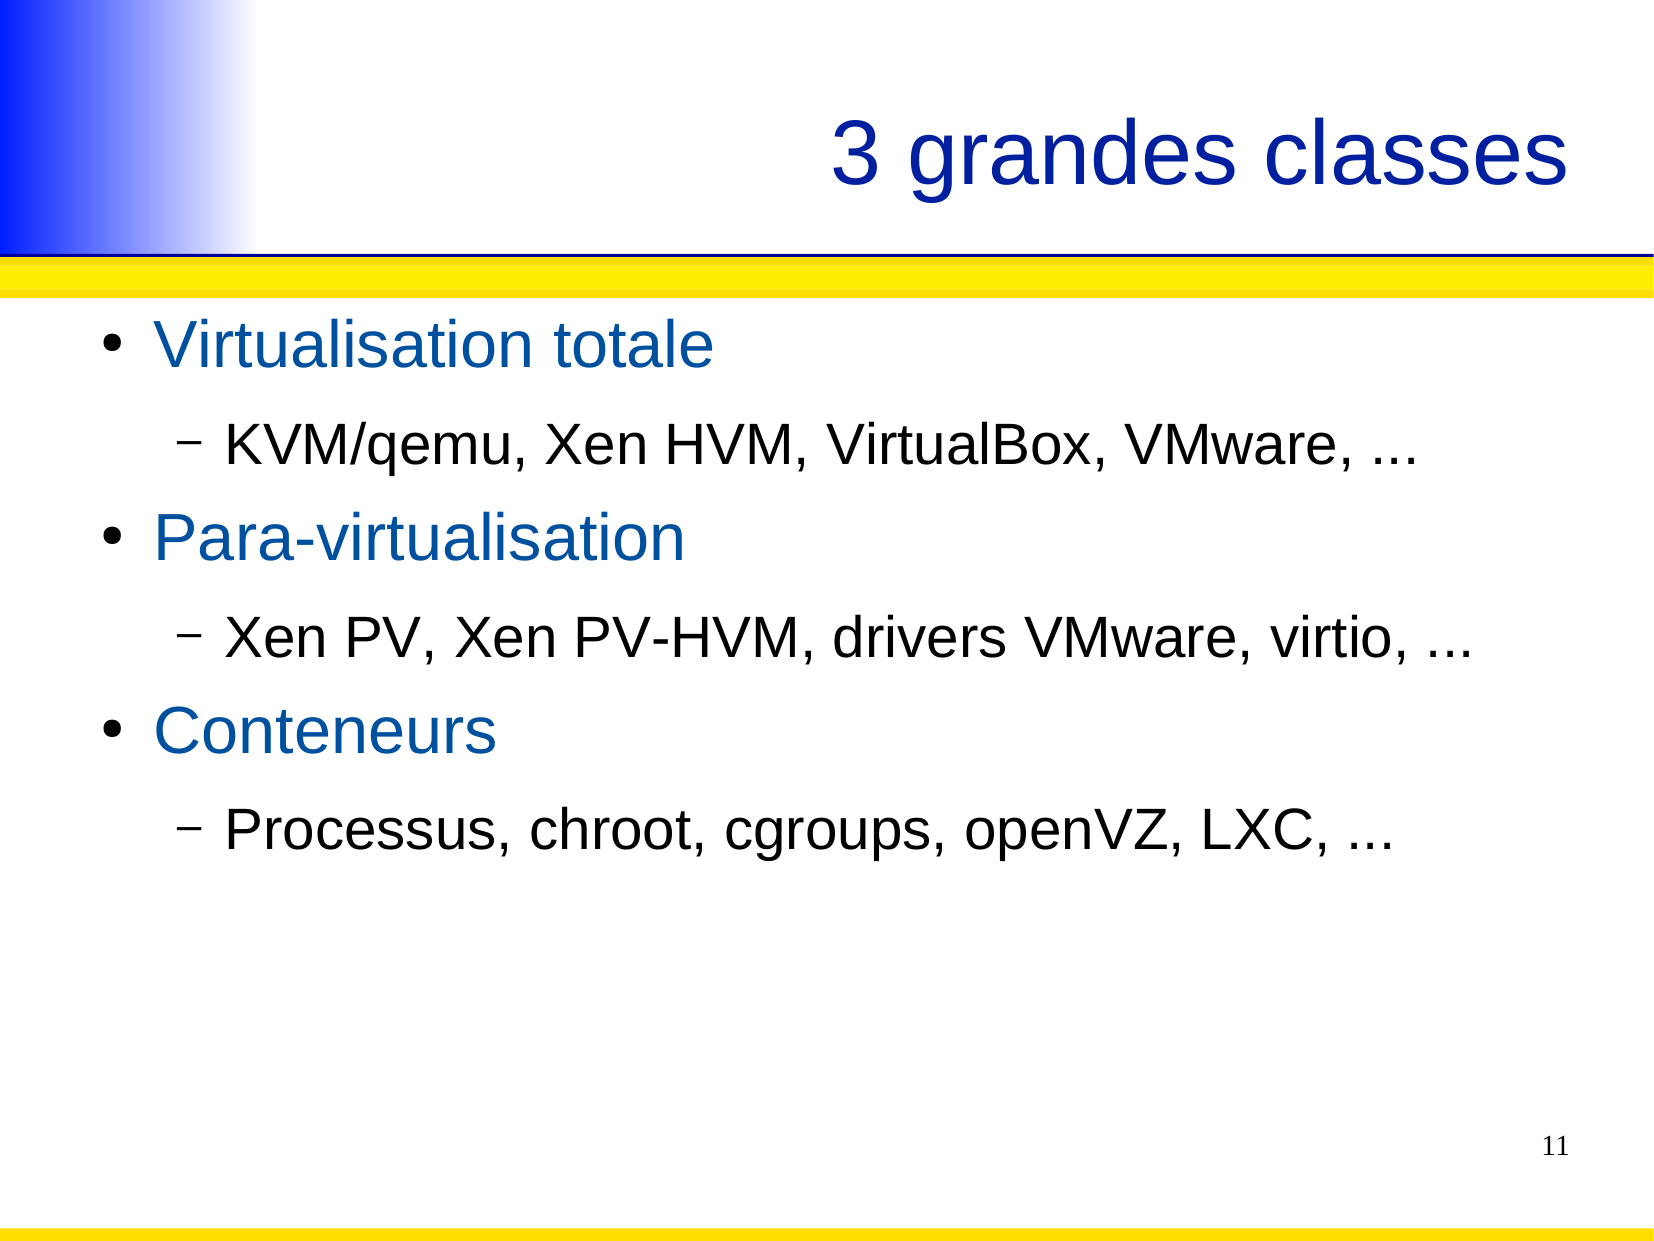

# 3 grandes classes
Virtualisation totale
KVM/qemu, Xen HVM, VirtualBox, VMware, ...
Para-virtualisation
Xen PV, Xen PV-HVM, drivers VMware, virtio, ...
Conteneurs
Processus, chroot, cgroups, openVZ, LXC, ...
11